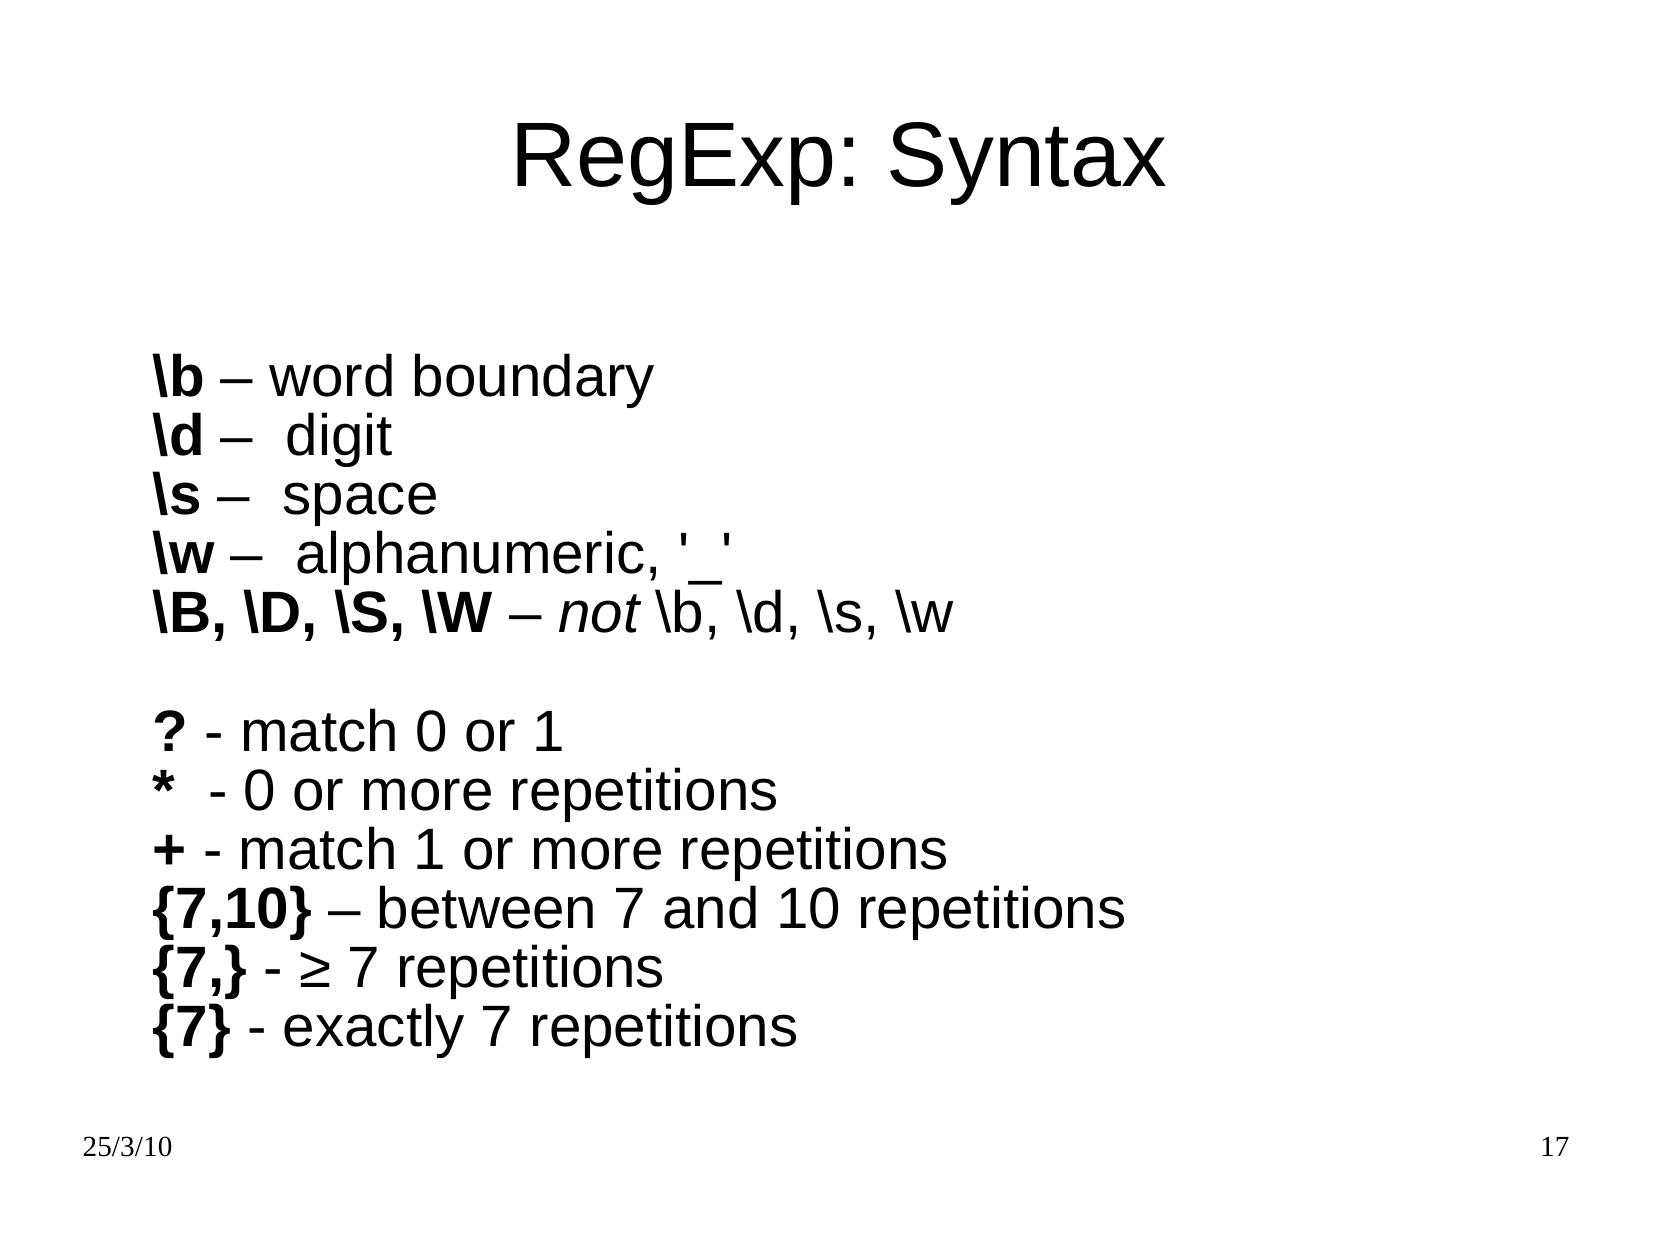

# RegExp: Syntax
\b – word boundary
\d – digit
\s – space
\w – alphanumeric, '_'
\B, \D, \S, \W – not \b, \d, \s, \w
? - match 0 or 1
* - 0 or more repetitions
+ - match 1 or more repetitions
{7,10} – between 7 and 10 repetitions
{7,} - ≥ 7 repetitions
{7} - exactly 7 repetitions
17